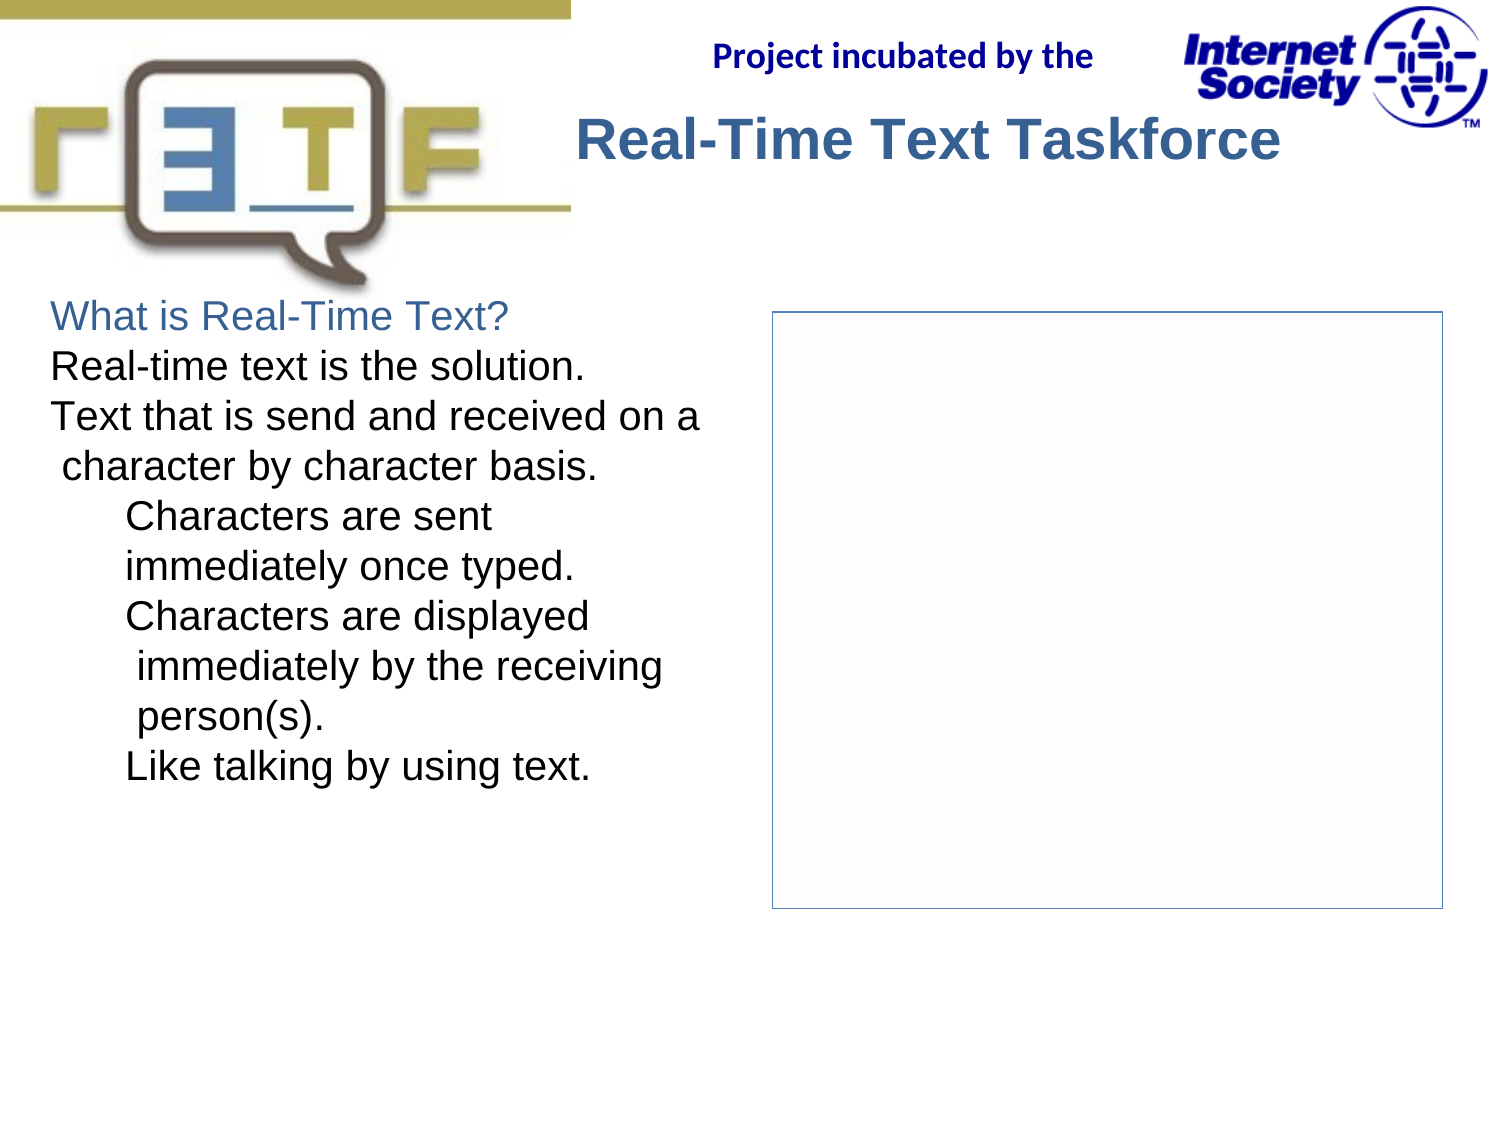

What is Real-Time Text?
Real-time text is the solution.
Text that is send and received on a
 character by character basis.
Characters are sent
immediately once typed.
Characters are displayed
 immediately by the receiving
 person(s).
Like talking by using text.